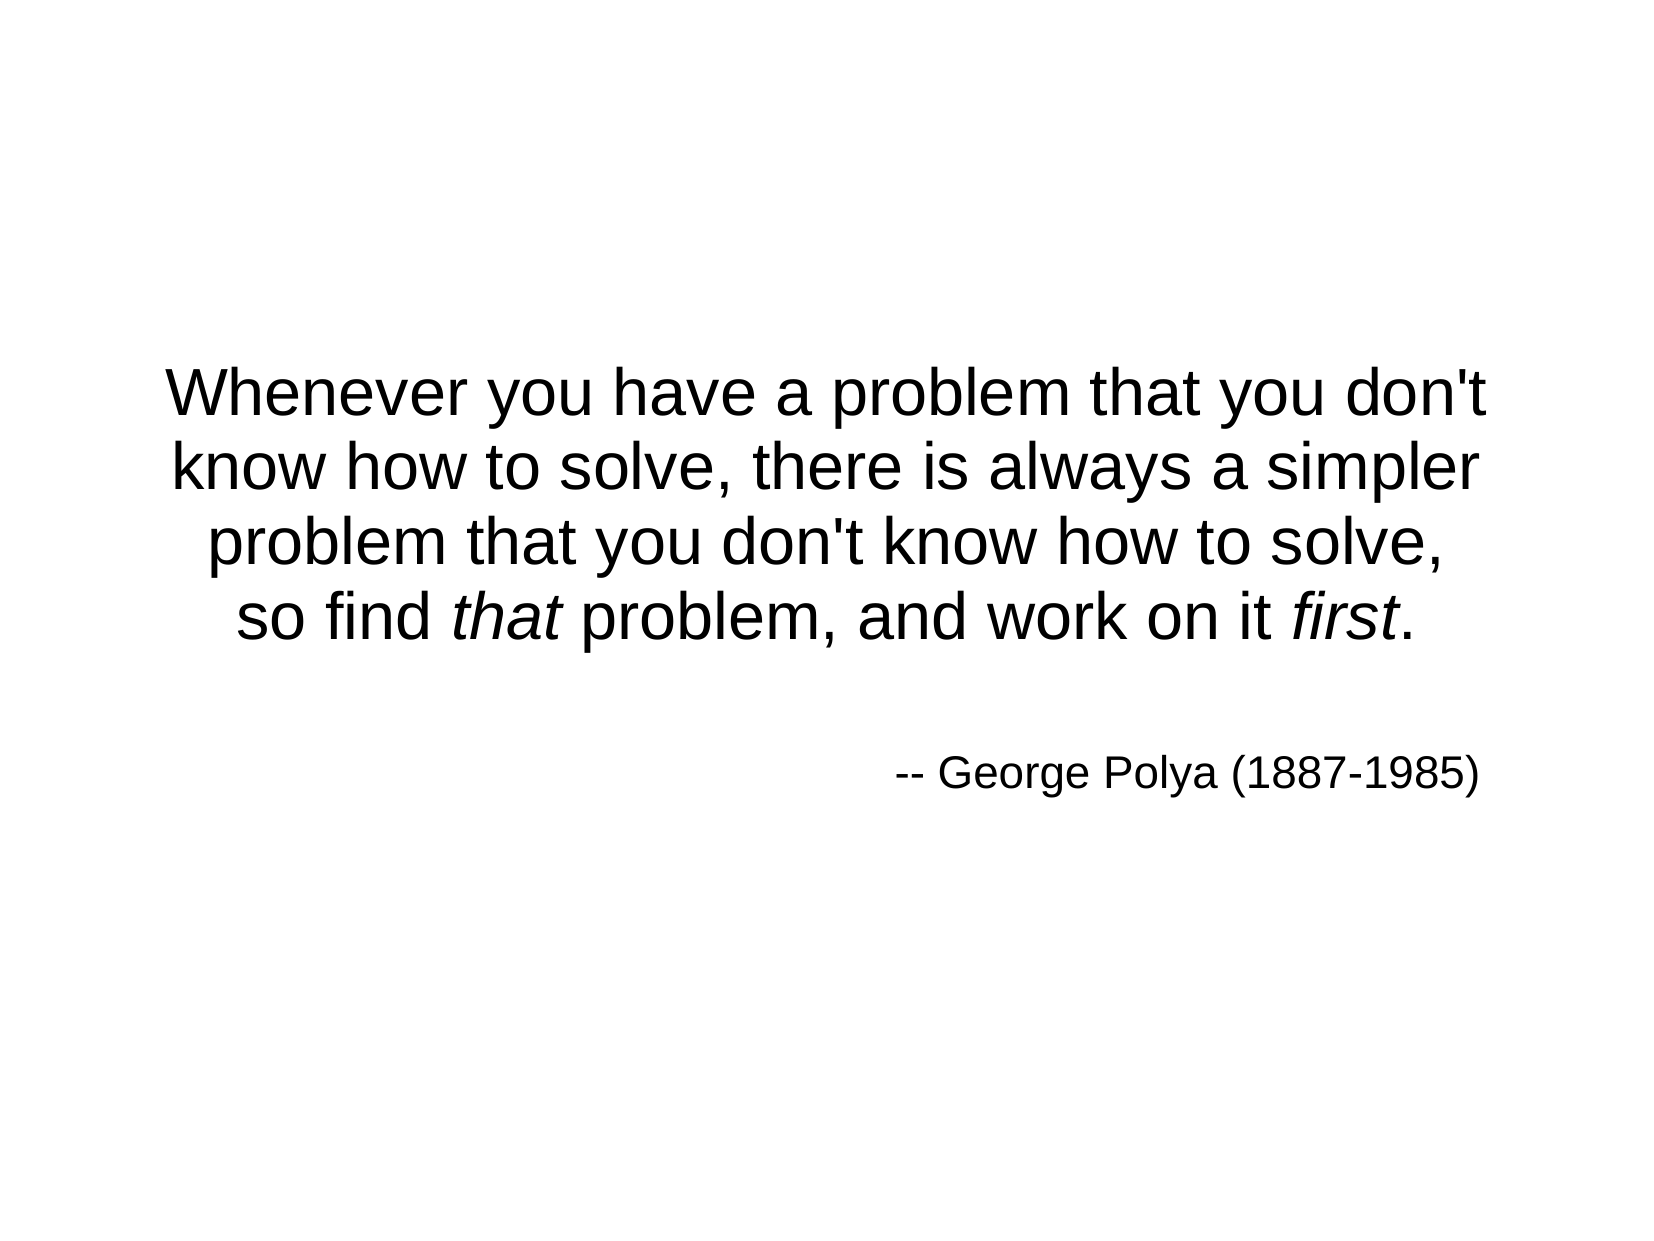

# Whenever you have a problem that you don't know how to solve, there is always a simpler problem that you don't know how to solve,
so find that problem, and work on it first.
 -- George Polya (1887-1985)